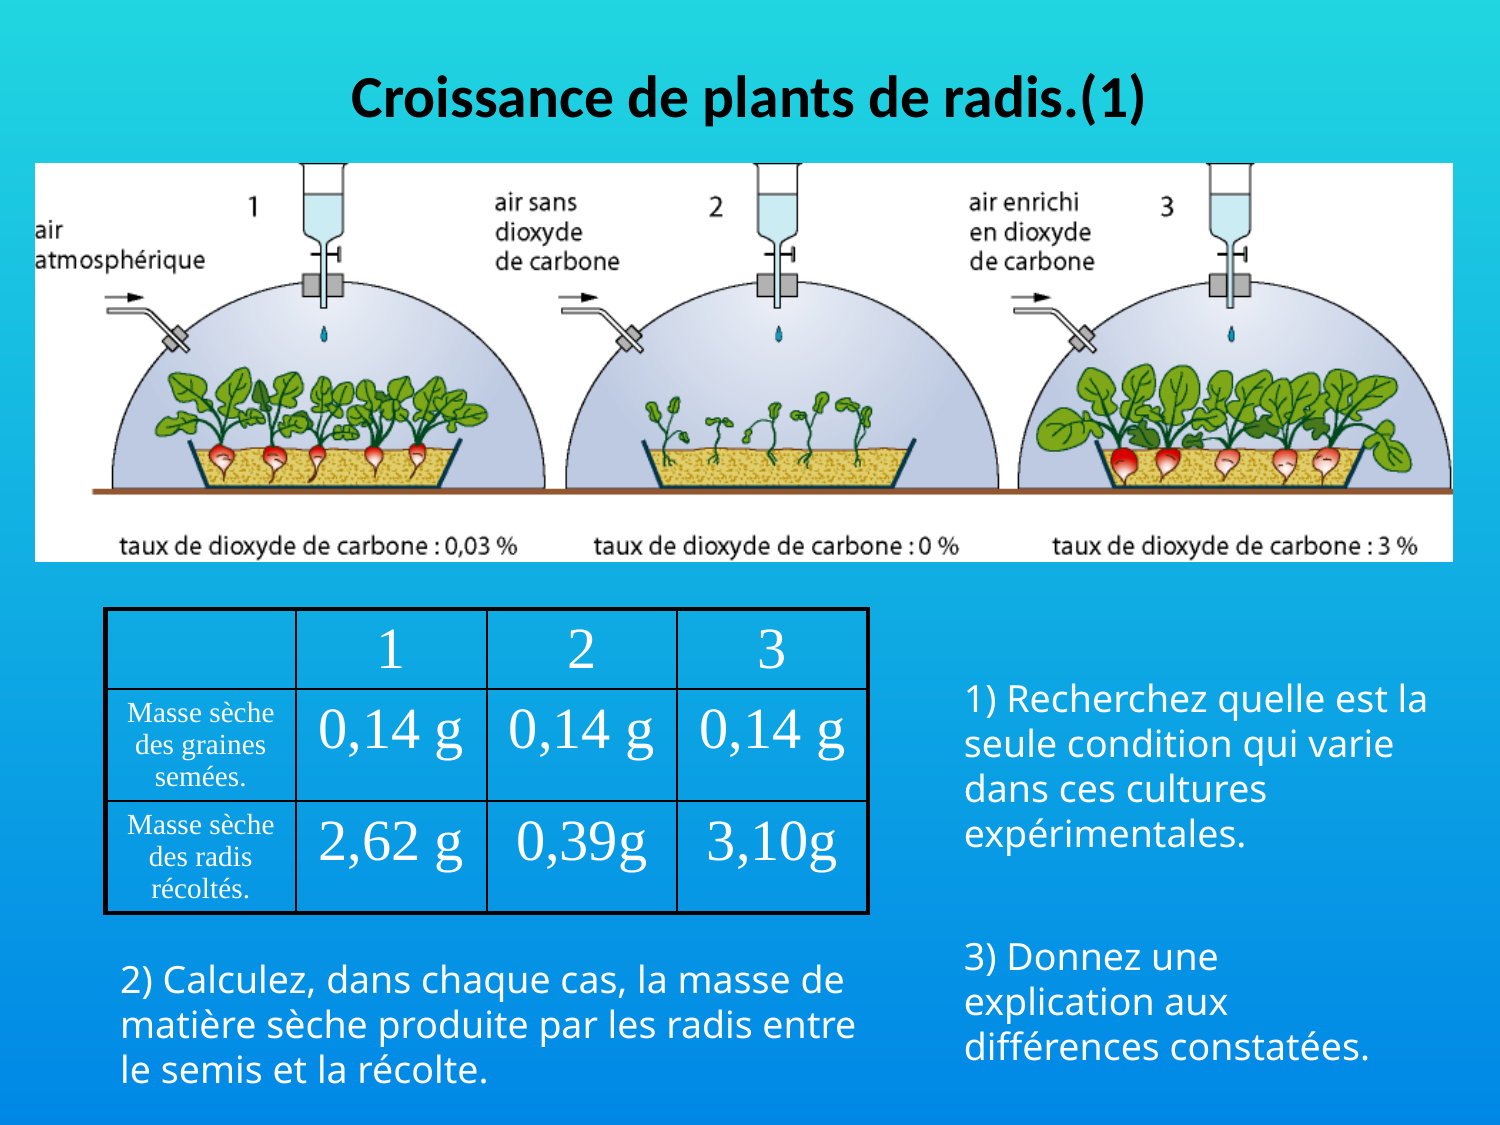

# Croissance de plants de radis.(1)
| | 1 | 2 | 3 |
| --- | --- | --- | --- |
| Masse sèche des graines semées. | 0,14 g | 0,14 g | 0,14 g |
| Masse sèche des radis récoltés. | 2,62 g | 0,39g | 3,10g |
1) Recherchez quelle est la seule condition qui varie dans ces cultures expérimentales.
3) Donnez une explication aux différences constatées.
2) Calculez, dans chaque cas, la masse de matière sèche produite par les radis entre le semis et la récolte.